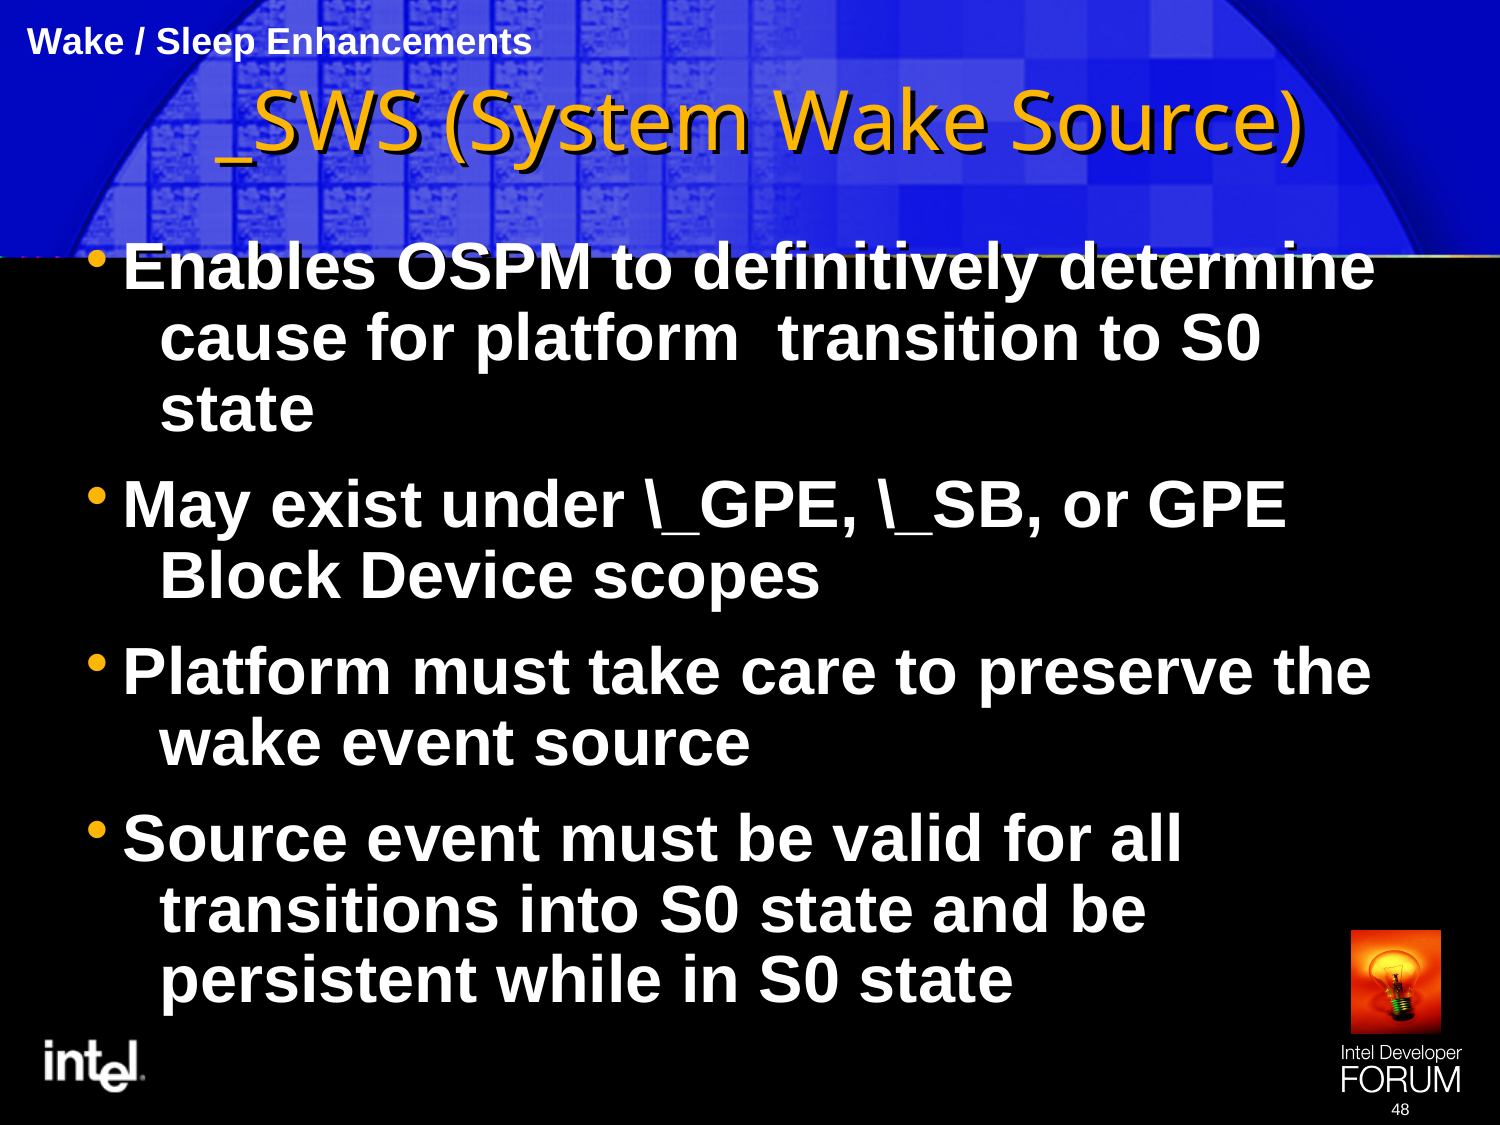

Wake / Sleep Enhancements
# _SWS (System Wake Source)
Enables OSPM to definitively determine cause for platform transition to S0 state
May exist under \_GPE, \_SB, or GPE Block Device scopes
Platform must take care to preserve the wake event source
Source event must be valid for all transitions into S0 state and be persistent while in S0 state